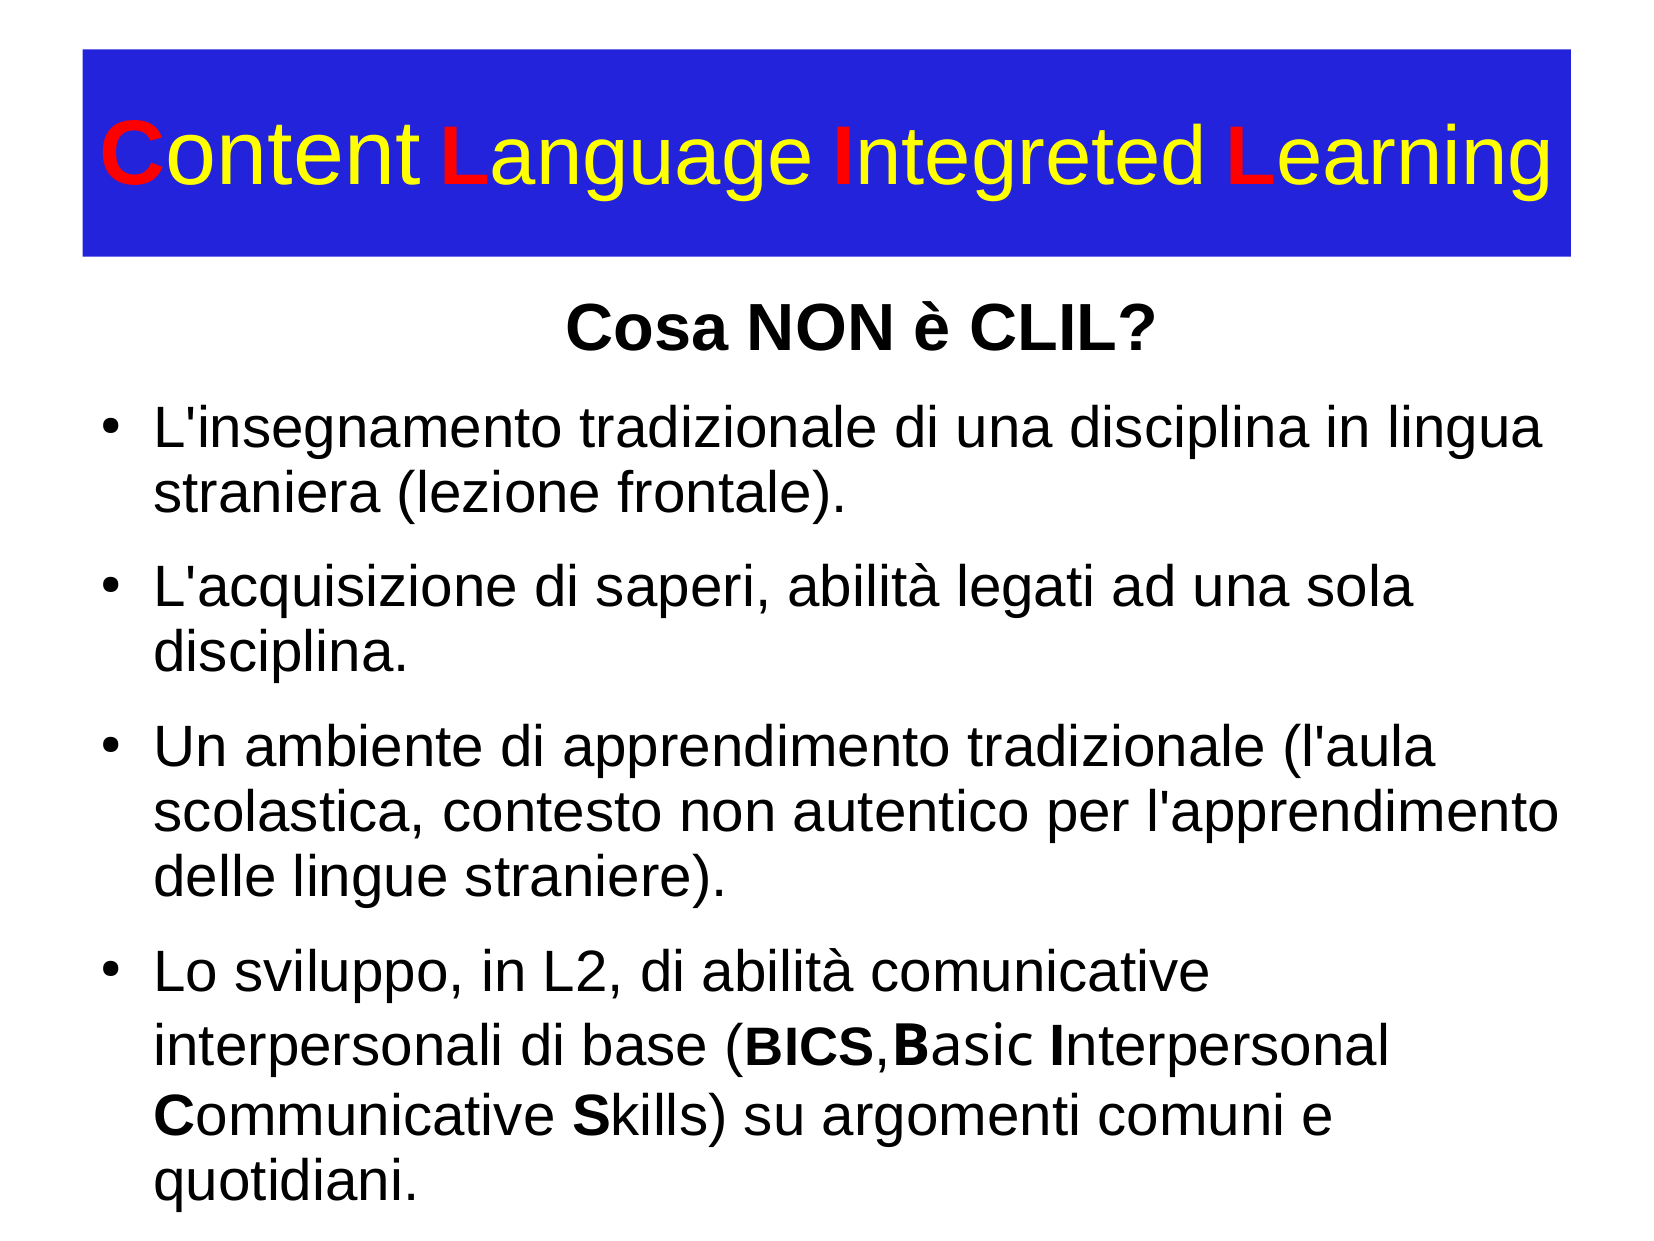

# Content Language Integreted Learning
Cosa NON è CLIL?
L'insegnamento tradizionale di una disciplina in lingua straniera (lezione frontale).
L'acquisizione di saperi, abilità legati ad una sola disciplina.
Un ambiente di apprendimento tradizionale (l'aula scolastica, contesto non autentico per l'apprendimento delle lingue straniere).
Lo sviluppo, in L2, di abilità comunicative interpersonali di base (BICS,Basic Interpersonal Communicative Skills) su argomenti comuni e quotidiani.